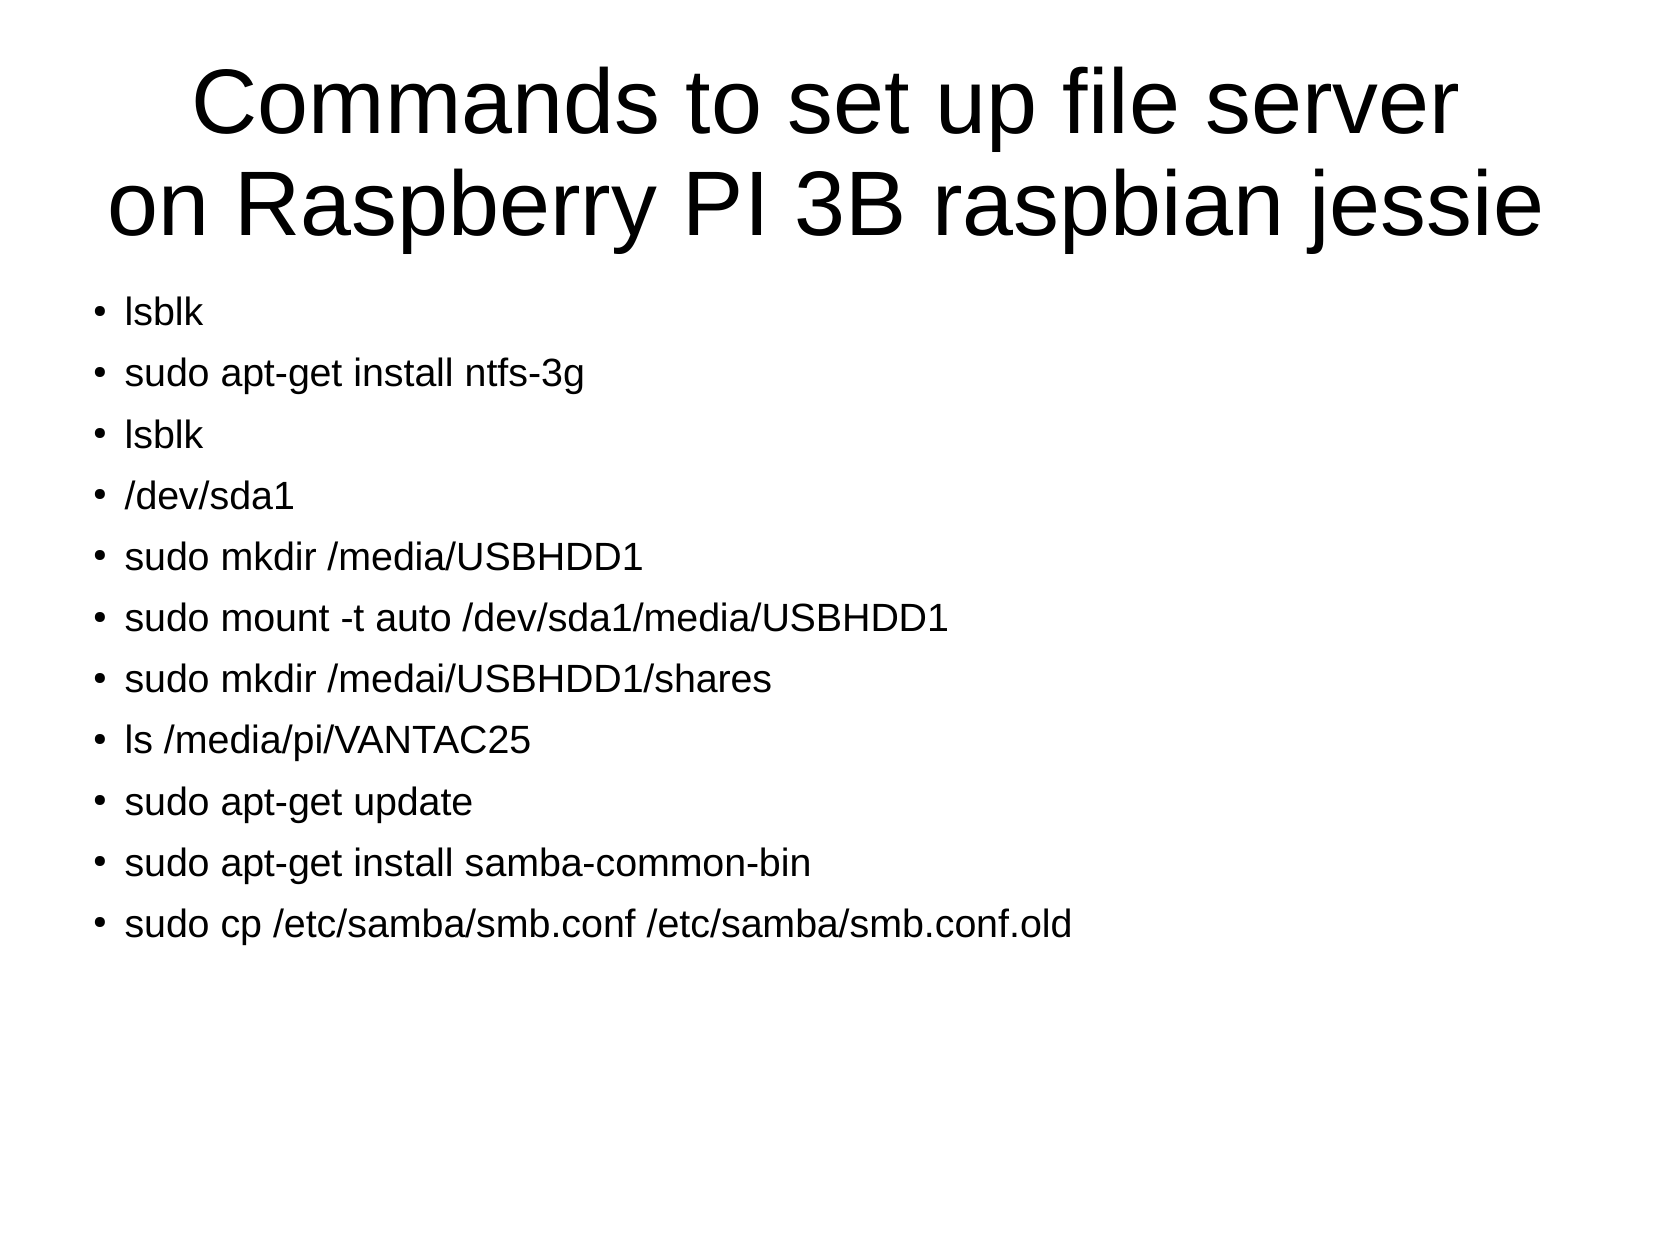

# Commands to set up file server on Raspberry PI 3B raspbian jessie
lsblk
sudo apt-get install ntfs-3g
lsblk
/dev/sda1
sudo mkdir /media/USBHDD1
sudo mount -t auto /dev/sda1/media/USBHDD1
sudo mkdir /medai/USBHDD1/shares
ls /media/pi/VANTAC25
sudo apt-get update
sudo apt-get install samba-common-bin
sudo cp /etc/samba/smb.conf /etc/samba/smb.conf.old